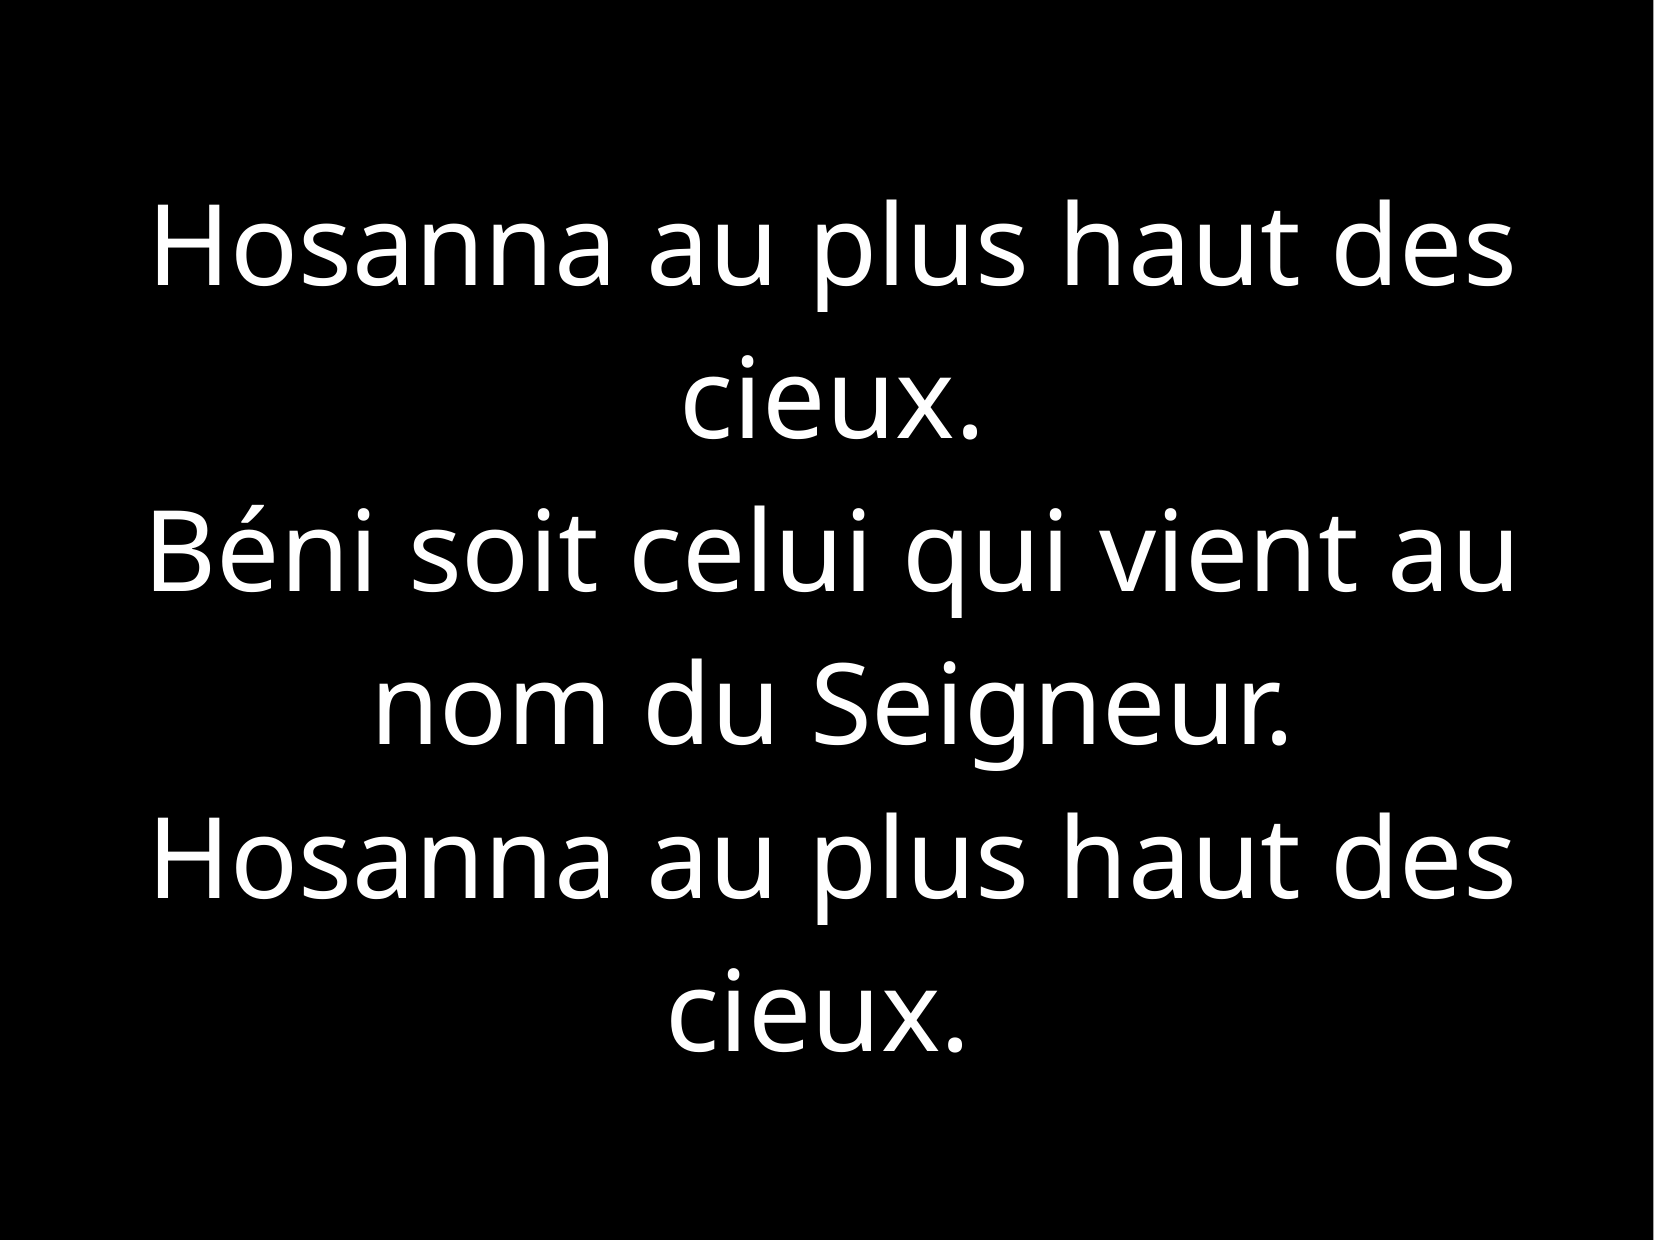

# Hosanna au plus haut des cieux.
Béni soit celui qui vient au nom du Seigneur.
Hosanna au plus haut des cieux.